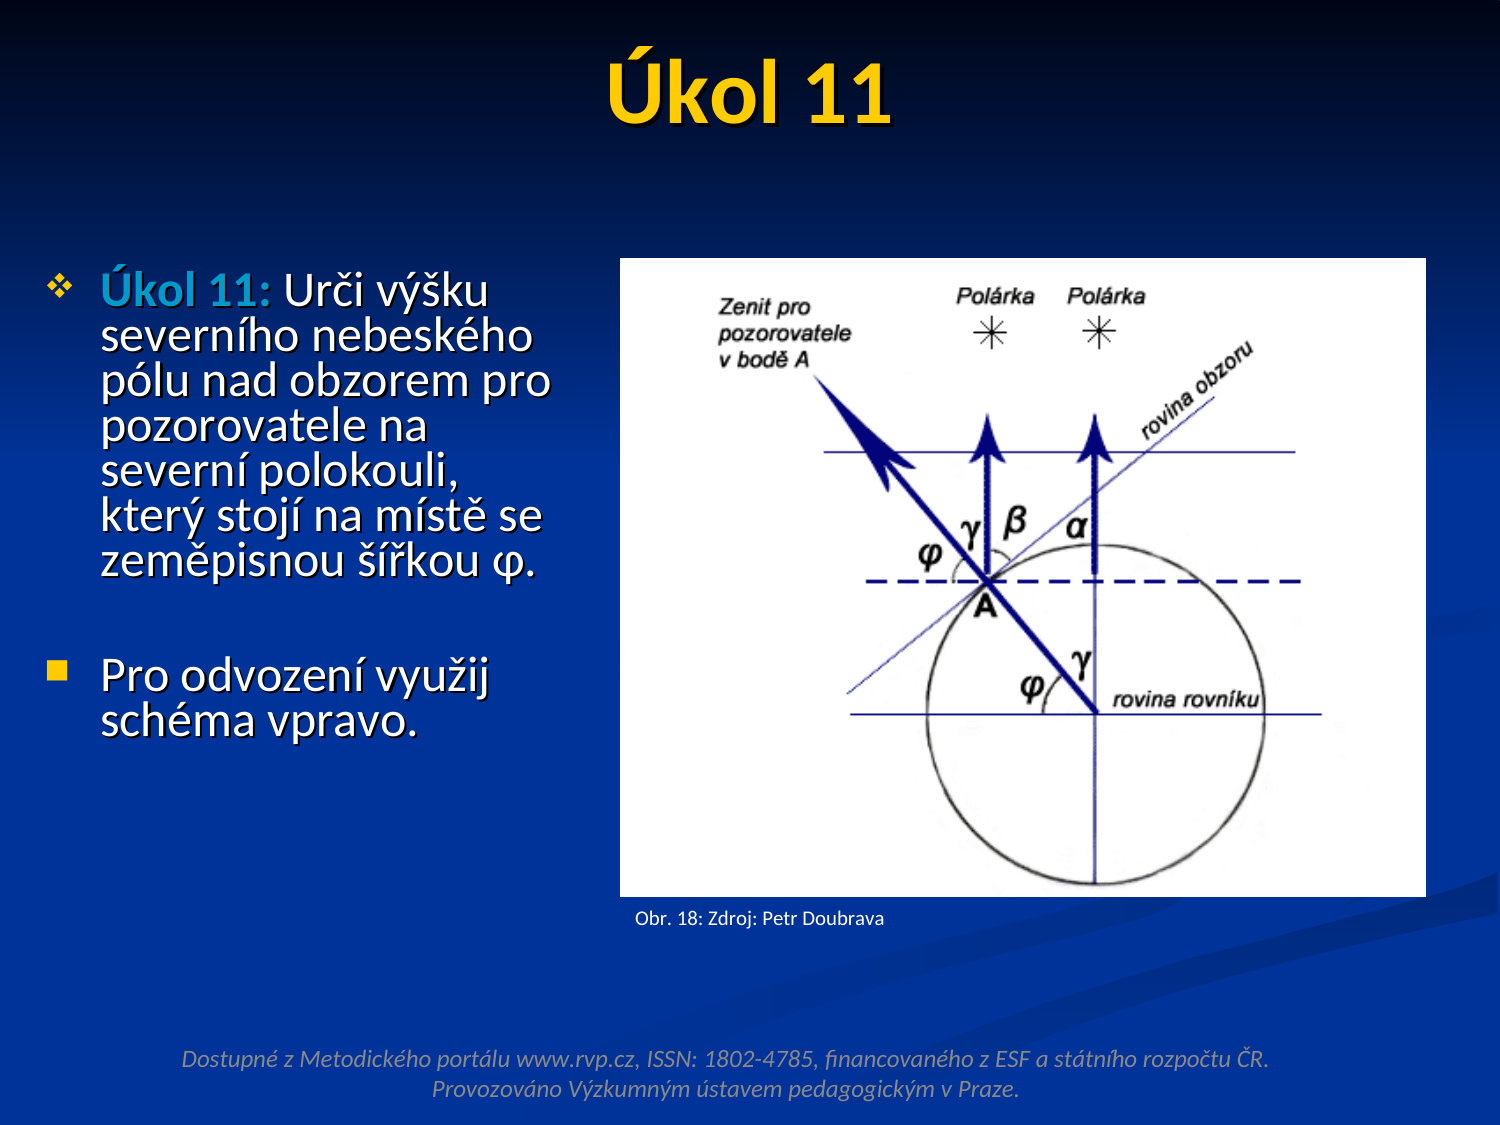

# Úkol 11
Úkol 11: Urči výšku severního nebeského pólu nad obzorem pro pozorovatele na severní polokouli, který stojí na místě se zeměpisnou šířkou φ.
Pro odvození využij schéma vpravo.
Obr. 18: Zdroj: Petr Doubrava
Dostupné z Metodického portálu www.rvp.cz, ISSN: 1802-4785, financovaného z ESF a státního rozpočtu ČR. Provozováno Výzkumným ústavem pedagogickým v Praze.